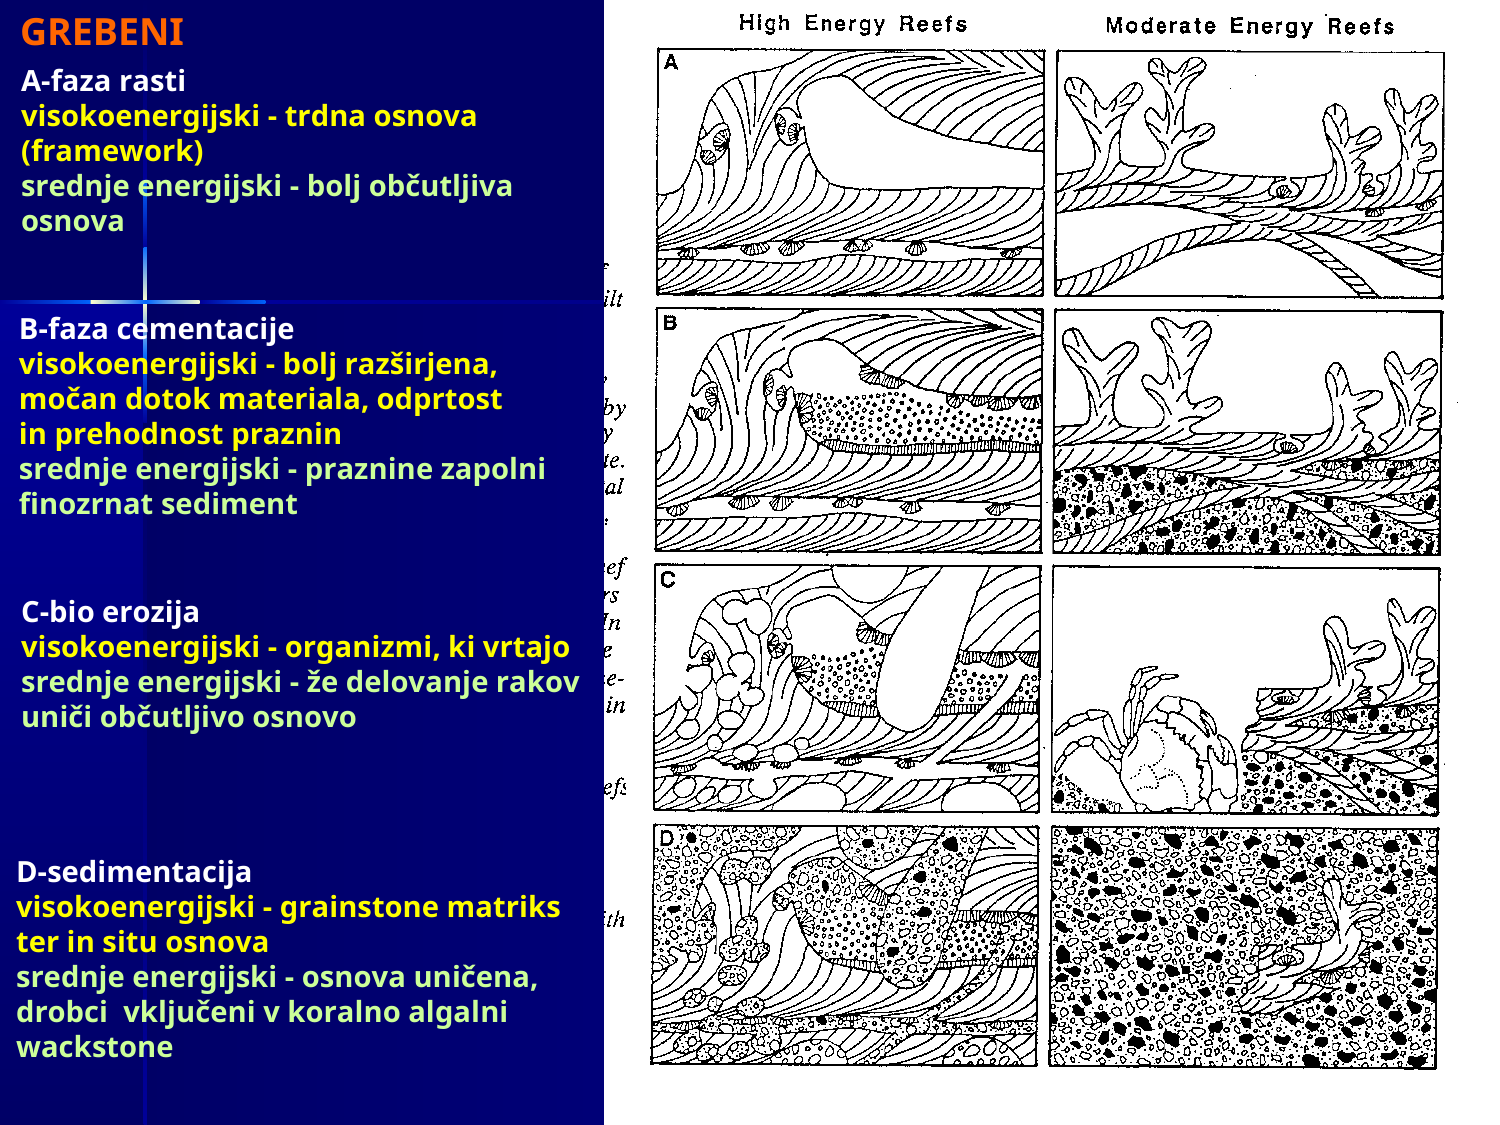

GREBENI
A-faza rasti
visokoenergijski - trdna osnova
(framework)
srednje energijski - bolj občutljiva
osnova
B-faza cementacije
visokoenergijski - bolj razširjena,
močan dotok materiala, odprtost
in prehodnost praznin
srednje energijski - praznine zapolni
finozrnat sediment
C-bio erozija
visokoenergijski - organizmi, ki vrtajo
srednje energijski - že delovanje rakov
uniči občutljivo osnovo
D-sedimentacija
visokoenergijski - grainstone matriks
ter in situ osnova
srednje energijski - osnova uničena,
drobci vključeni v koralno algalni
wackstone